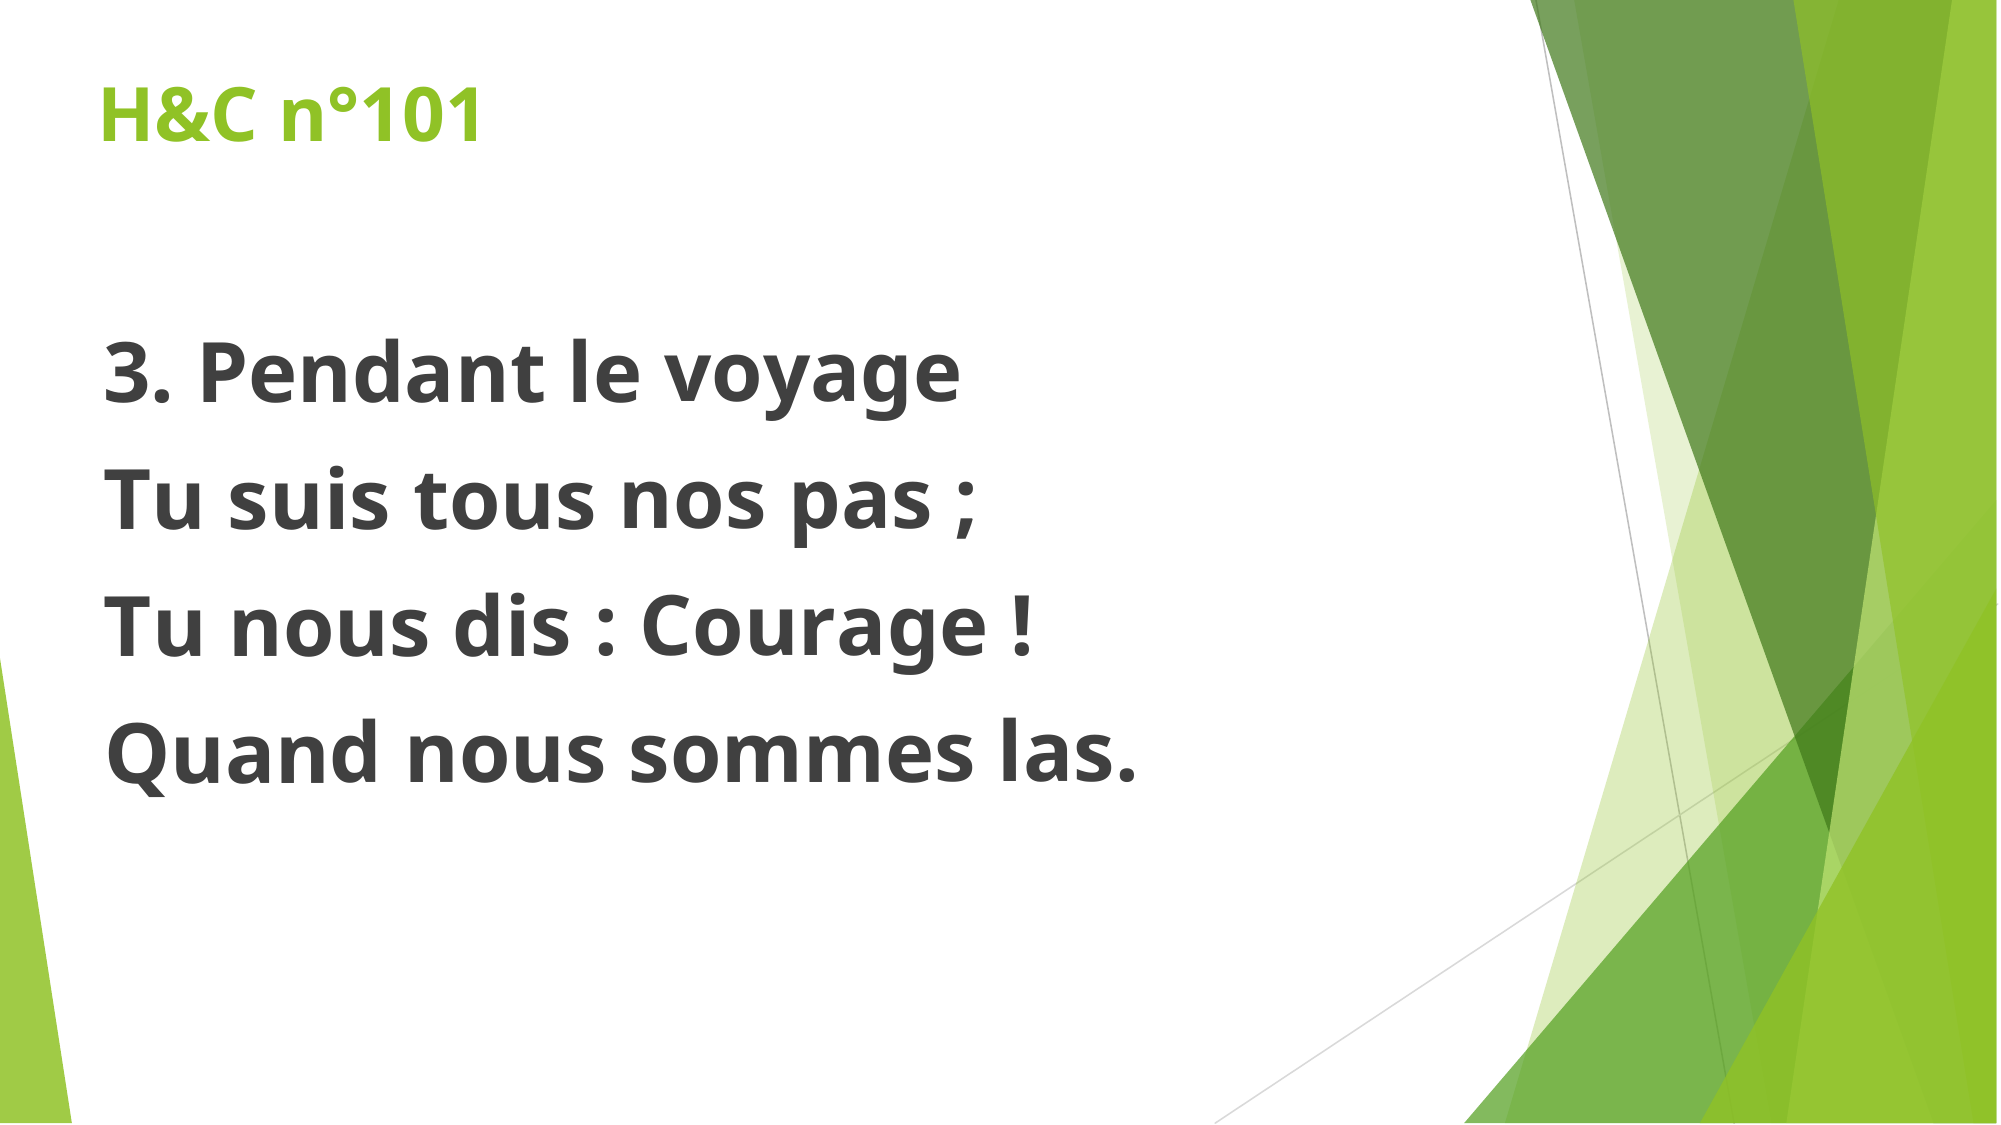

H&C n°101
3. Pendant le voyage
Tu suis tous nos pas ;
Tu nous dis : Courage !
Quand nous sommes las.